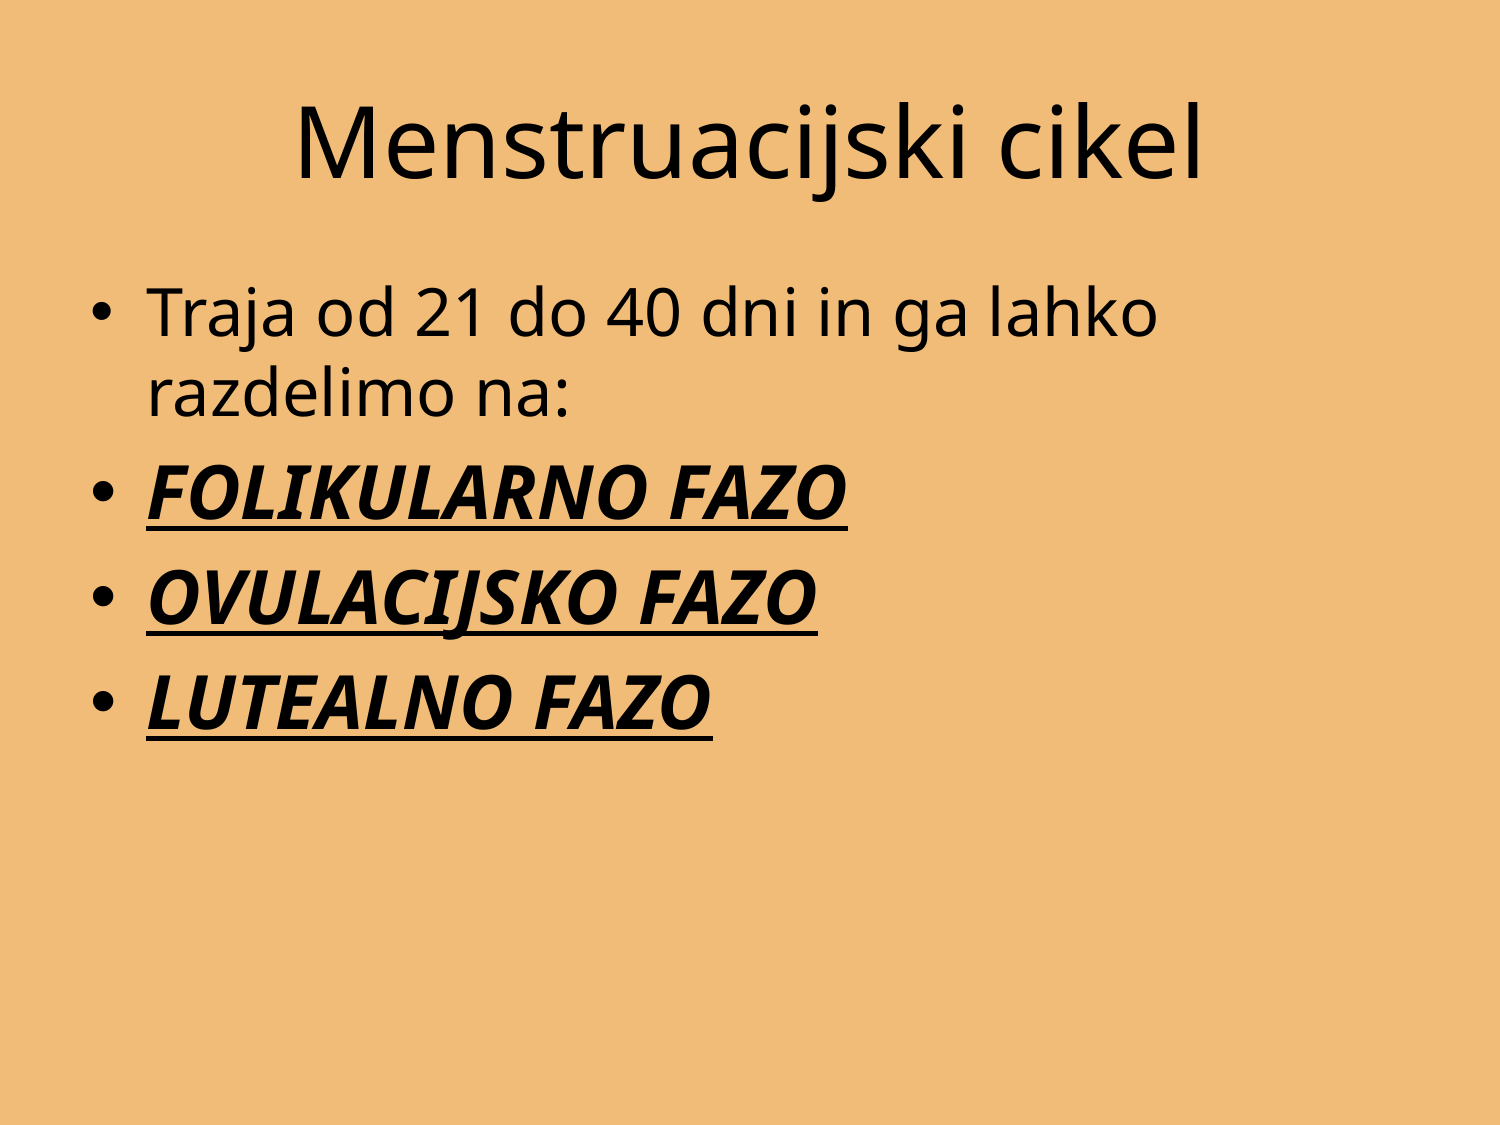

# Menstruacijski cikel
Traja od 21 do 40 dni in ga lahko razdelimo na:
FOLIKULARNO FAZO
OVULACIJSKO FAZO
LUTEALNO FAZO